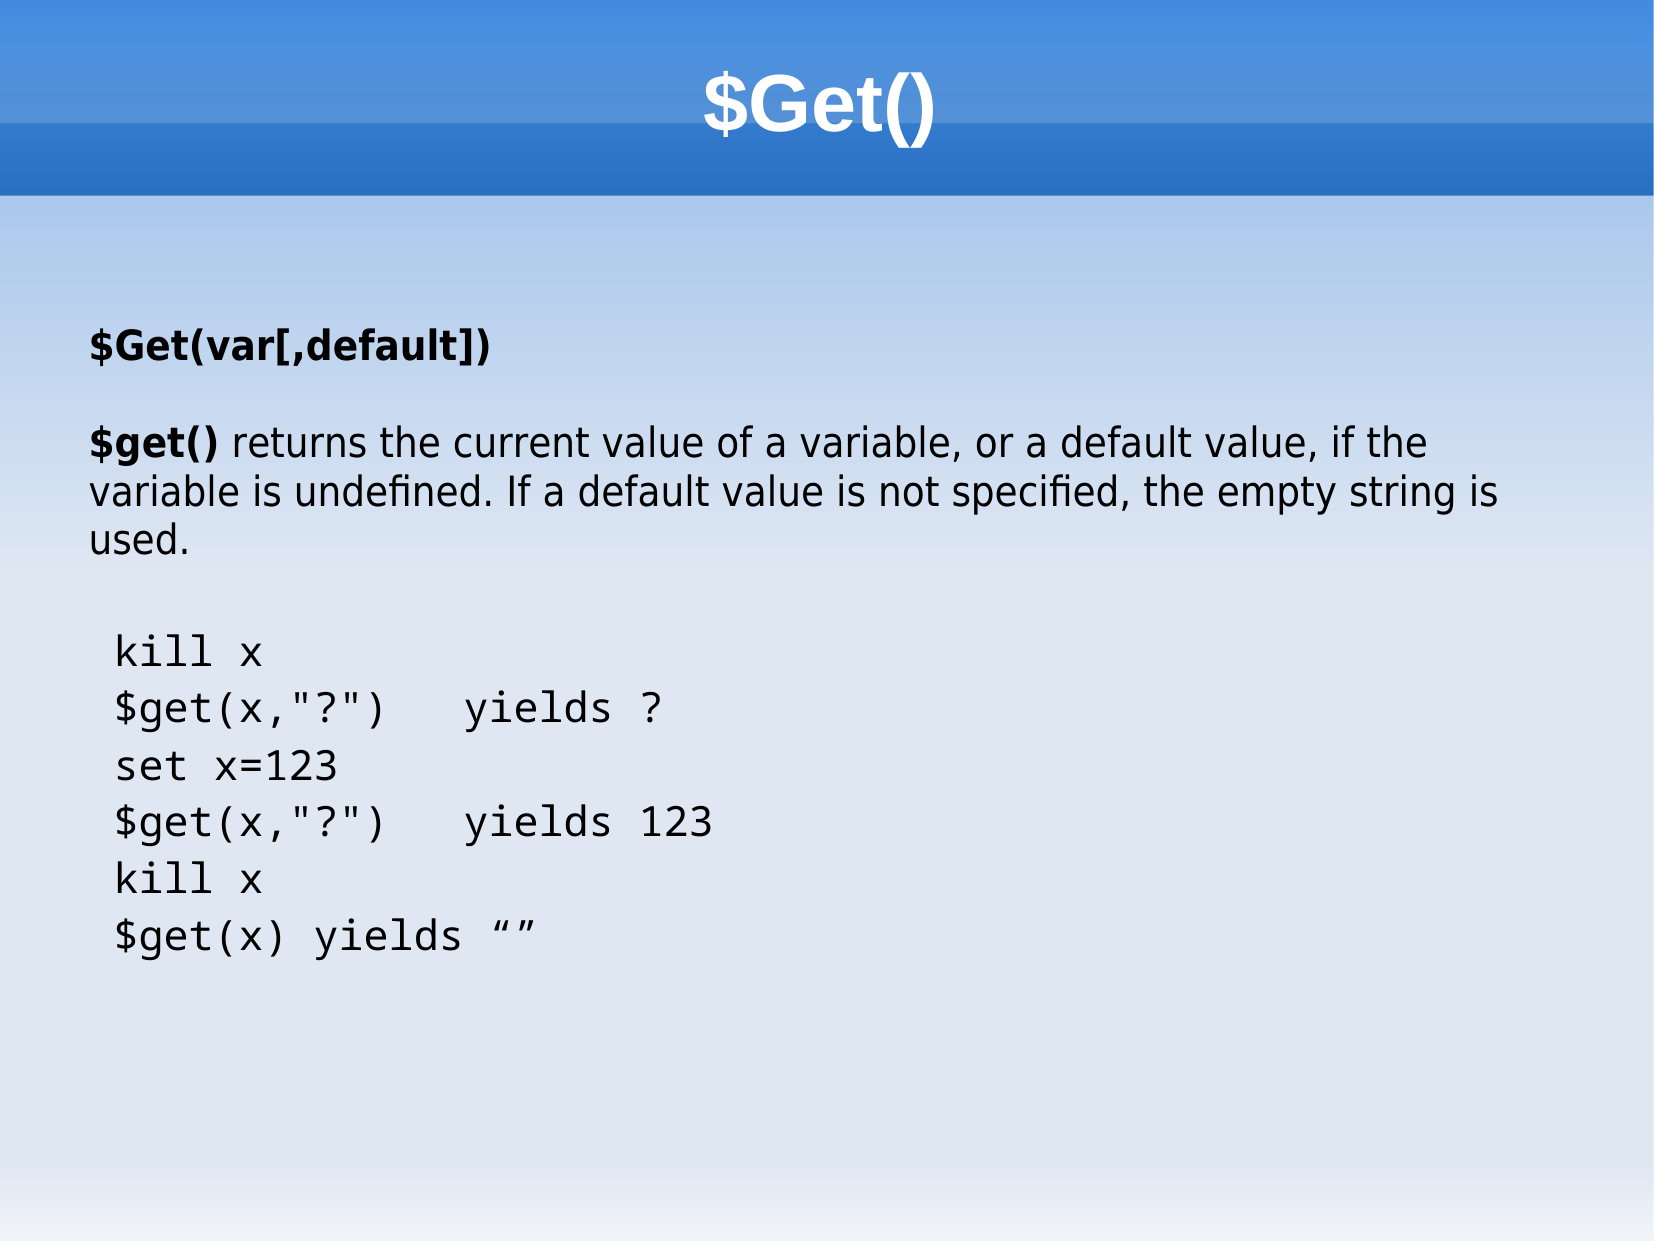

# $Get()
$Get(var[,default])
$get() returns the current value of a variable, or a default value, if the variable is undefined. If a default value is not specified, the empty string is used.
 kill x
 $get(x,"?")	yields ?
 set x=123
 $get(x,"?")	yields 123
 kill x
 $get(x) yields “”